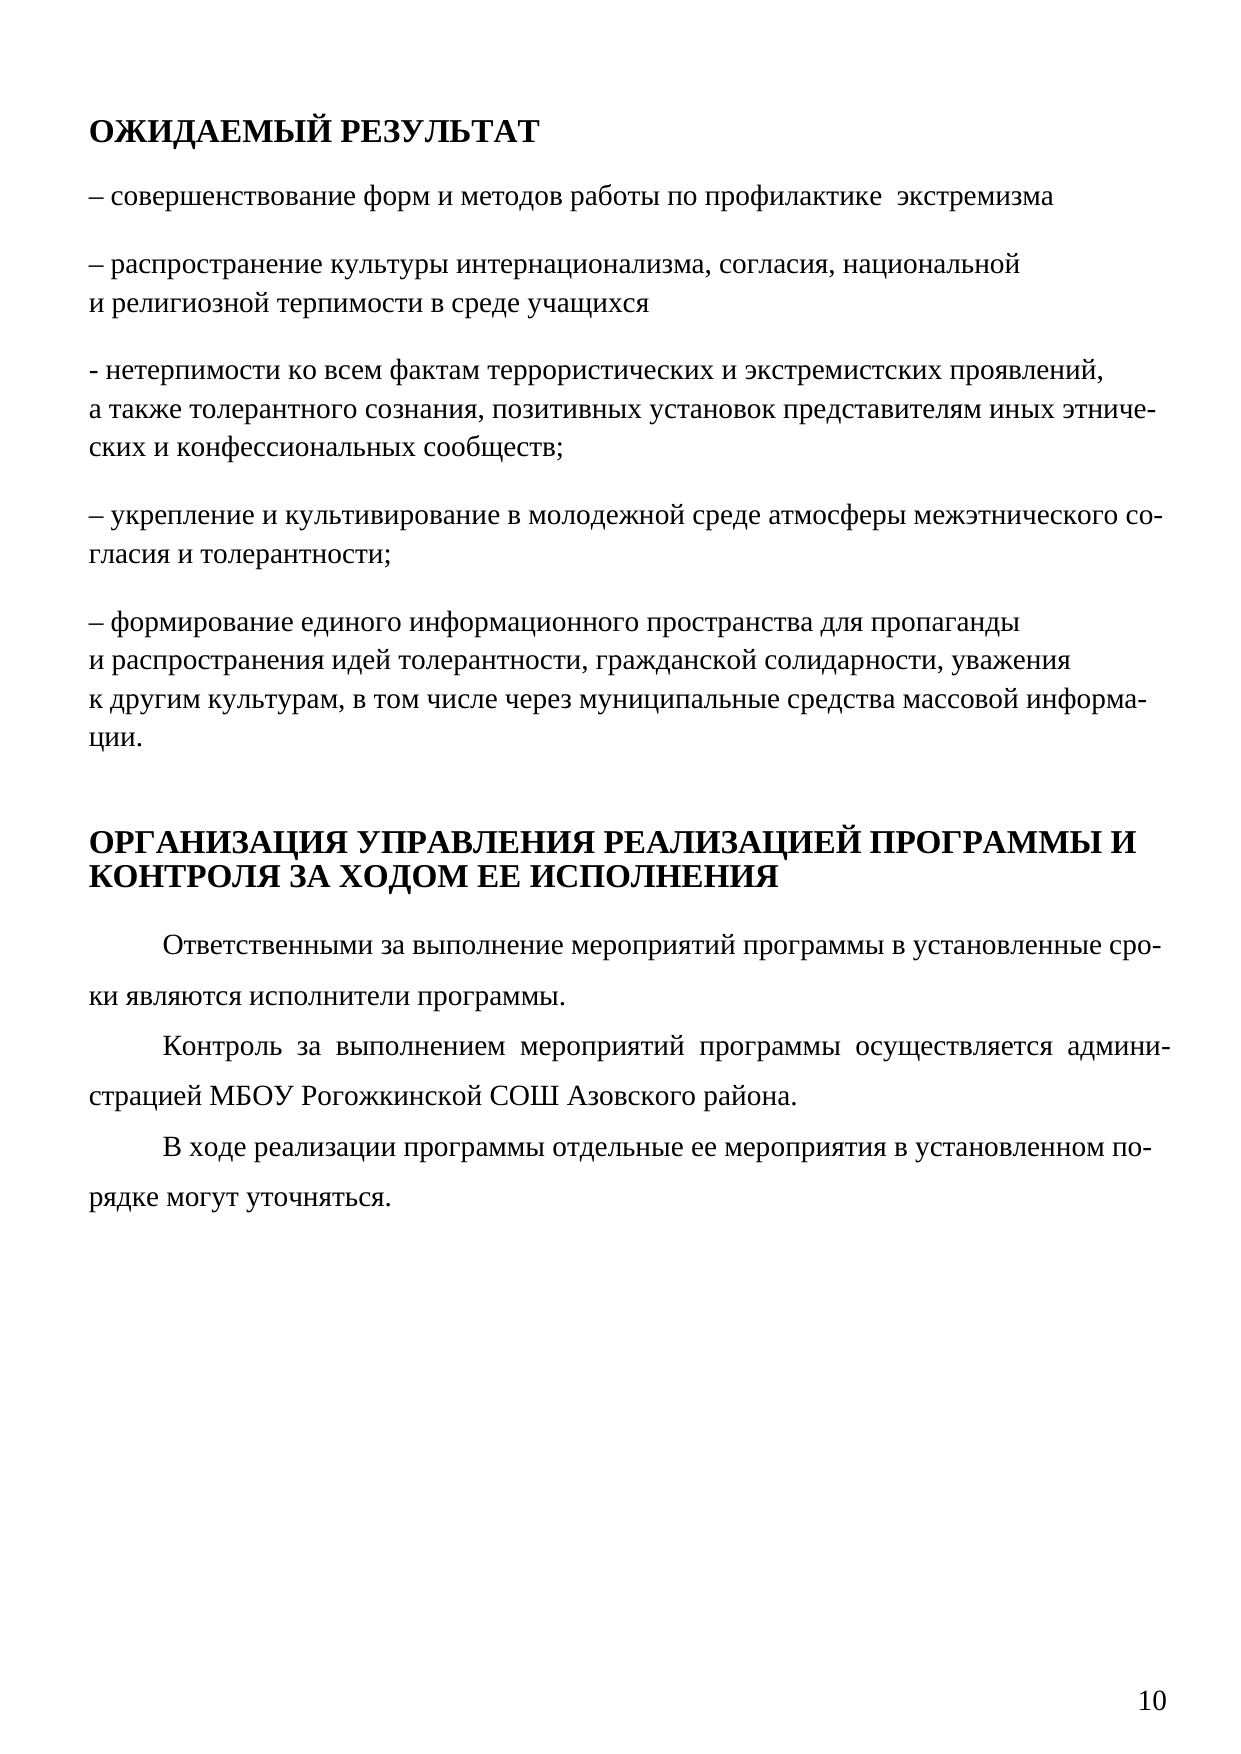

ОЖИДАЕМЫЙ РЕЗУЛЬТАТ
– совершенствование форм и методов работы по профилактике экстремизма
– распространение культуры интернационализма, согласия, национальной
и религиозной терпимости в среде учащихся
- нетерпимости ко всем фактам террористических и экстремистских проявлений,
а также толерантного сознания, позитивных установок представителям иных этниче-
ских и конфессиональных сообществ;
– укрепление и культивирование в молодежной среде атмосферы межэтнического со-
гласия и толерантности;
– формирование единого информационного пространства для пропаганды
и распространения идей толерантности, гражданской солидарности, уважения
к другим культурам, в том числе через муниципальные средства массовой информа-
ции.
ОРГАНИЗАЦИЯ УПРАВЛЕНИЯ РЕАЛИЗАЦИЕЙ ПРОГРАММЫ И
КОНТРОЛЯ ЗА ХОДОМ ЕЕ ИСПОЛНЕНИЯ
Ответственными за выполнение мероприятий программы в установленные сро-
ки являются исполнители программы.
Контроль за выполнением мероприятий программы осуществляется админи-
страцией МБОУ Рогожкинской СОШ Азовского района.
В ходе реализации программы отдельные ее мероприятия в установленном по-
рядке могут уточняться.
10